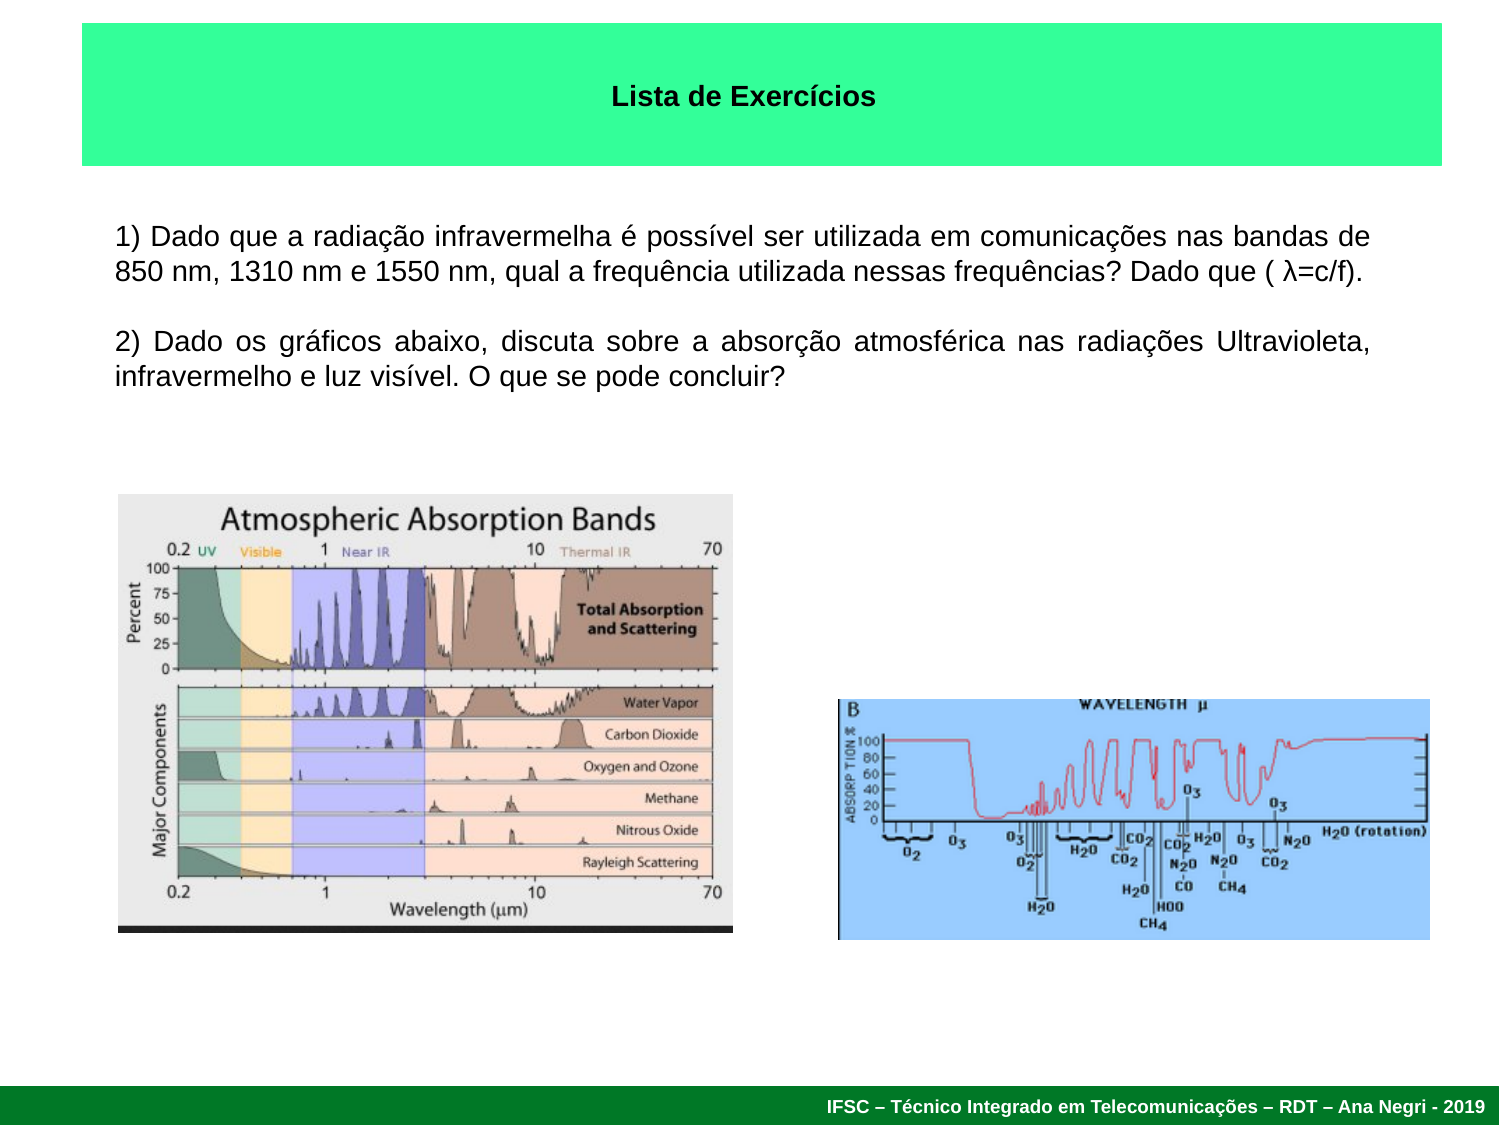

Lista de Exercícios
1) Dado que a radiação infravermelha é possível ser utilizada em comunicações nas bandas de 850 nm, 1310 nm e 1550 nm, qual a frequência utilizada nessas frequências? Dado que ( λ=c/f).
2) Dado os gráficos abaixo, discuta sobre a absorção atmosférica nas radiações Ultravioleta, infravermelho e luz visível. O que se pode concluir?
Subtração
IFSC – Técnico Integrado em Telecomunicações – RDT – Ana Negri - 2019